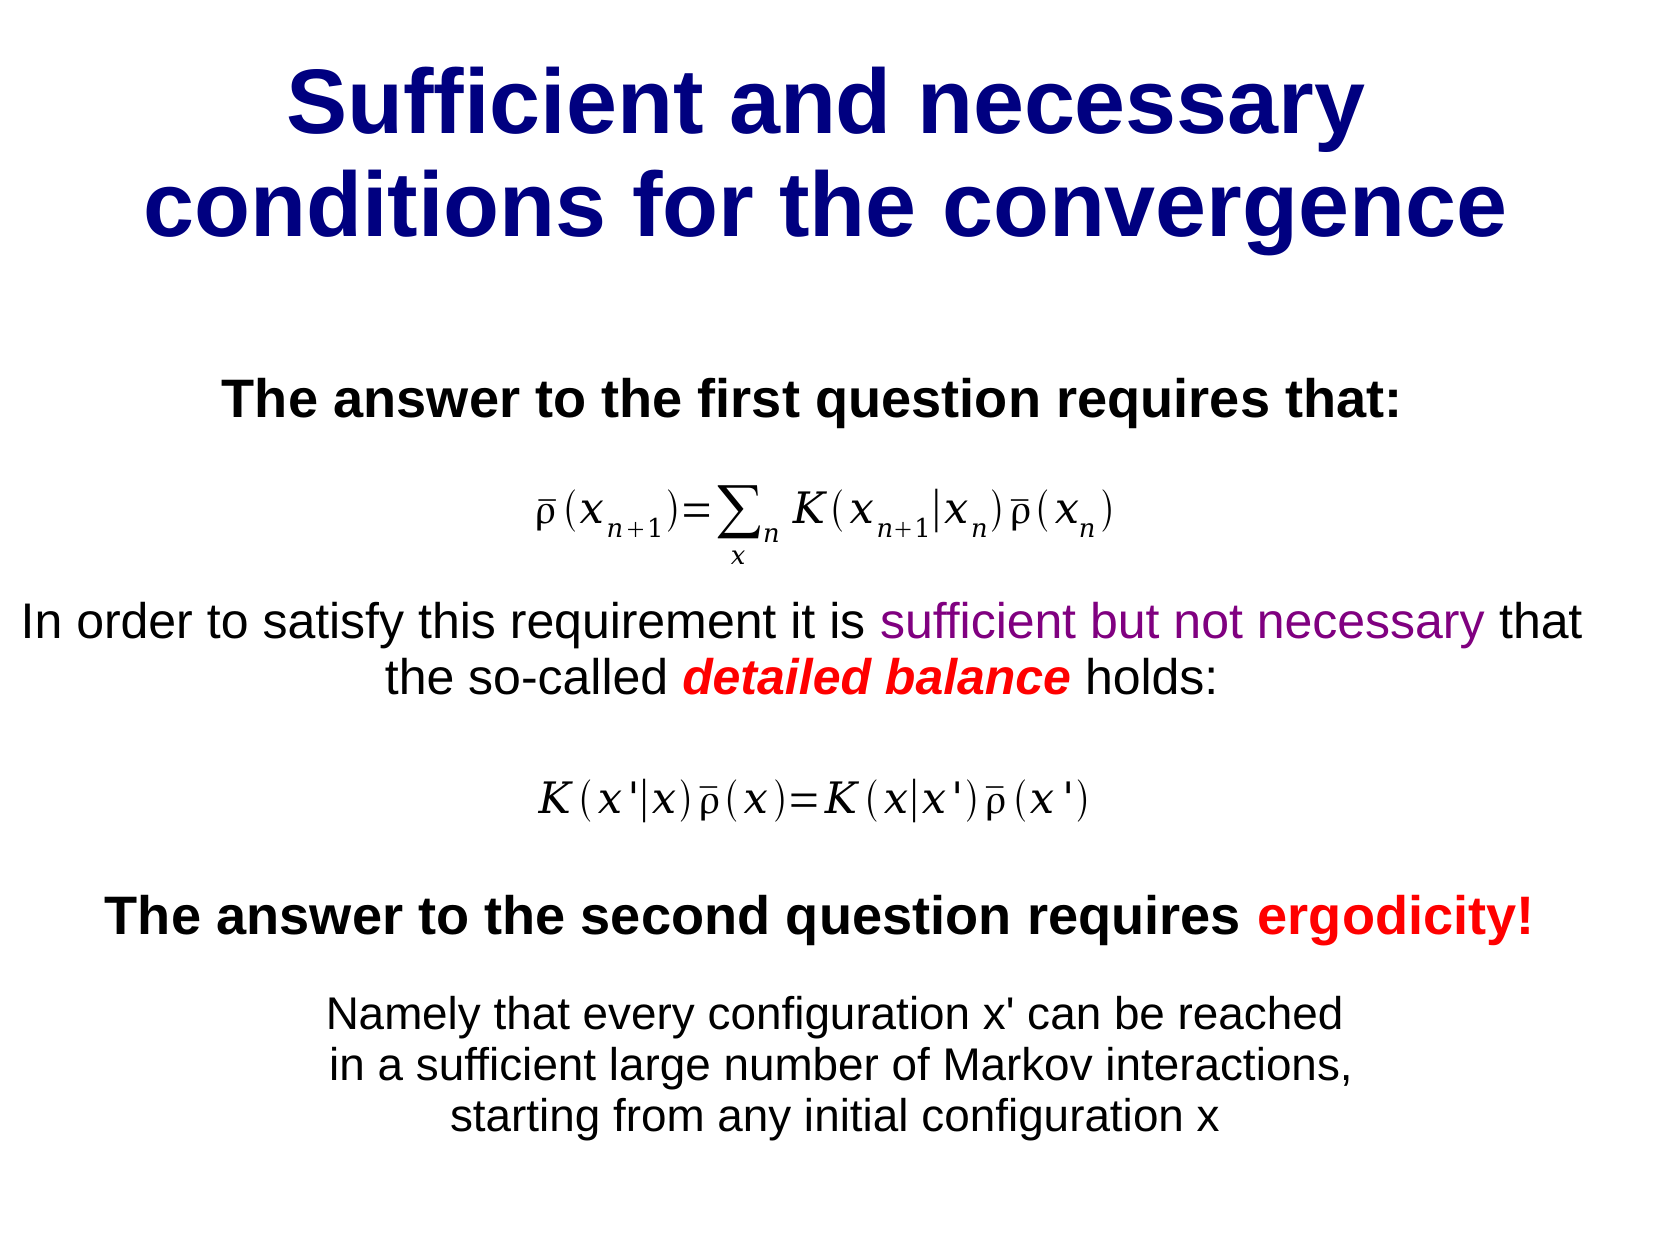

# Sufficient and necessary conditions for the convergence
 The answer to the first question requires that:
In order to satisfy this requirement it is sufficient but not necessary that
the so-called detailed balance holds:
 The answer to the second question requires ergodicity!
Namely that every configuration x' can be reached
 in a sufficient large number of Markov interactions,
starting from any initial configuration x